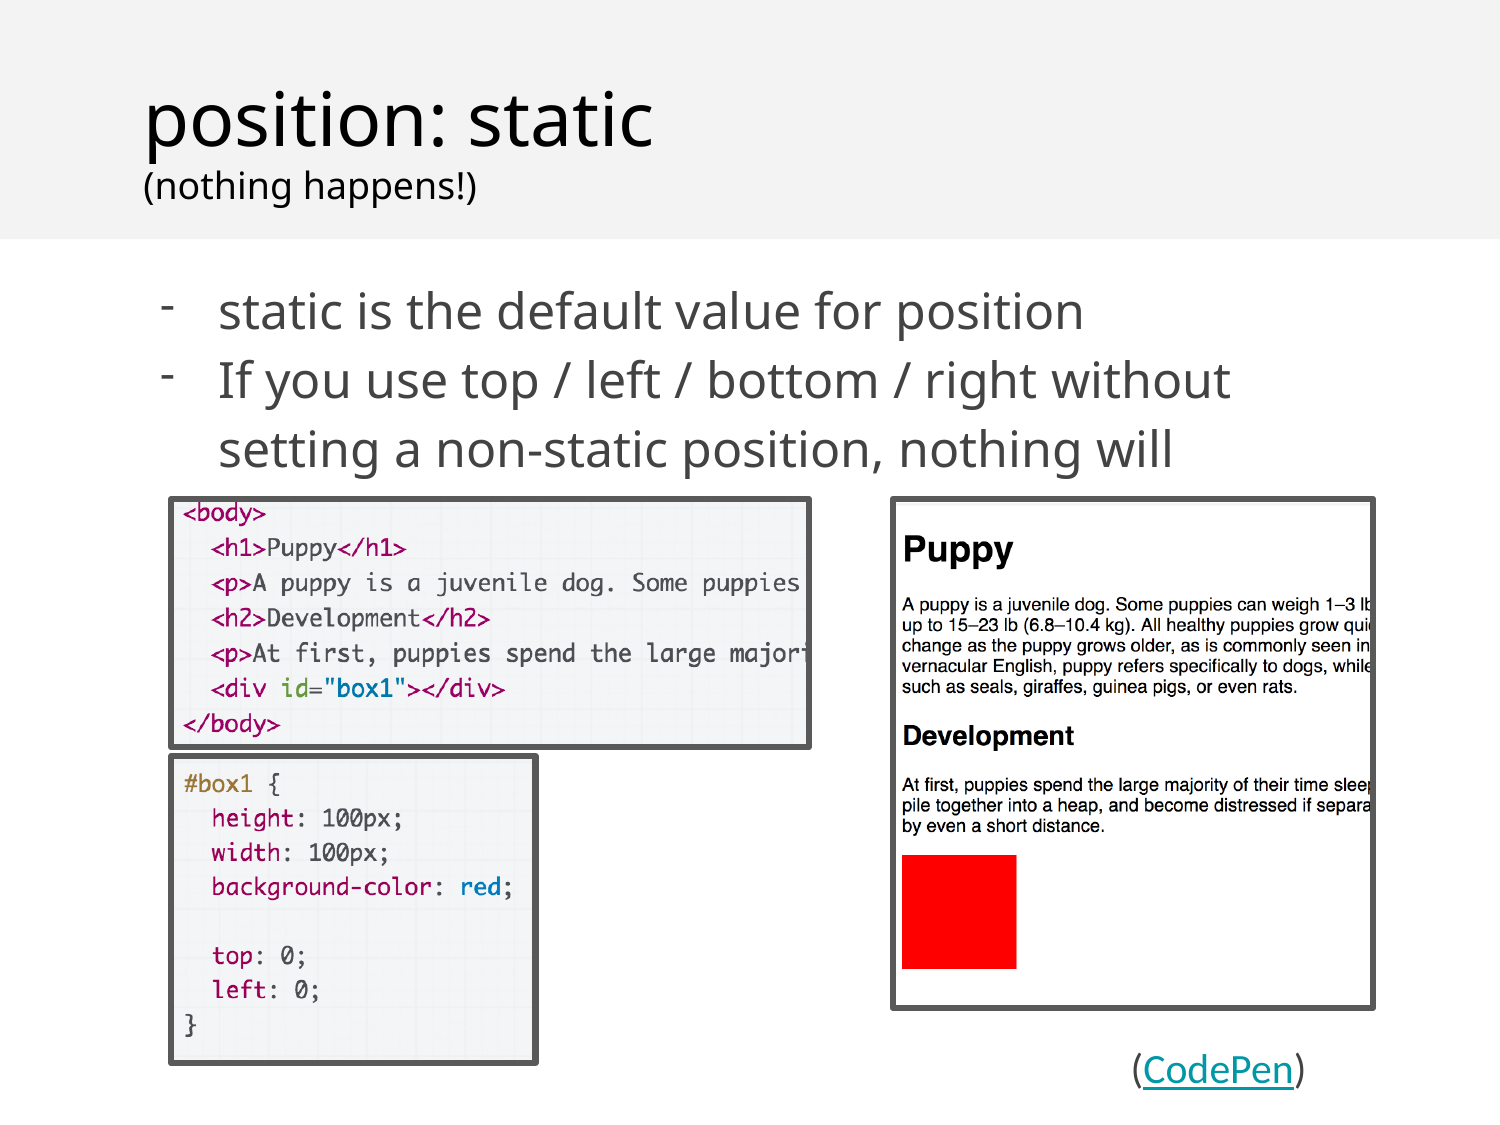

# position: static (nothing happens!)
static is the default value for position
If you use top / left / bottom / right without setting a non-static position, nothing will happen
(CodePen)